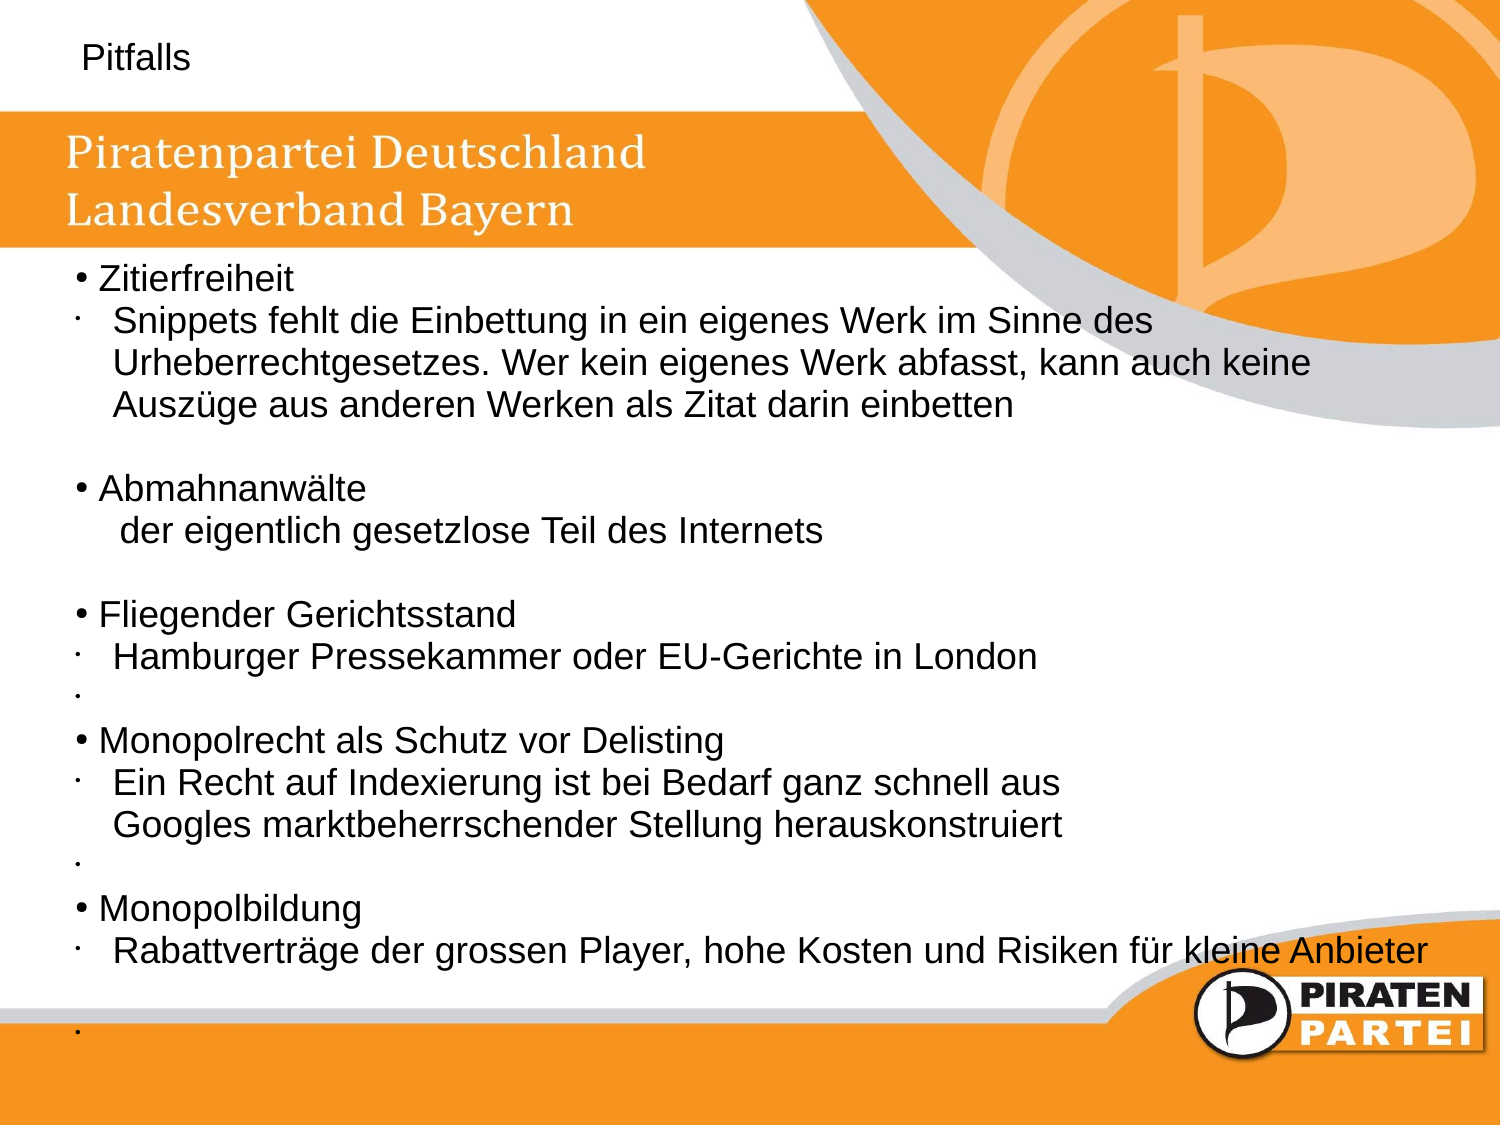

Pitfalls
 Zitierfreiheit
 Snippets fehlt die Einbettung in ein eigenes Werk im Sinne des
 Urheberrechtgesetzes. Wer kein eigenes Werk abfasst, kann auch keine
 Auszüge aus anderen Werken als Zitat darin einbetten
 Abmahnanwälte
 der eigentlich gesetzlose Teil des Internets
 Fliegender Gerichtsstand
 Hamburger Pressekammer oder EU-Gerichte in London
 Monopolrecht als Schutz vor Delisting
 Ein Recht auf Indexierung ist bei Bedarf ganz schnell aus
 Googles marktbeherrschender Stellung herauskonstruiert
 Monopolbildung
 Rabattverträge der grossen Player, hohe Kosten und Risiken für kleine Anbieter